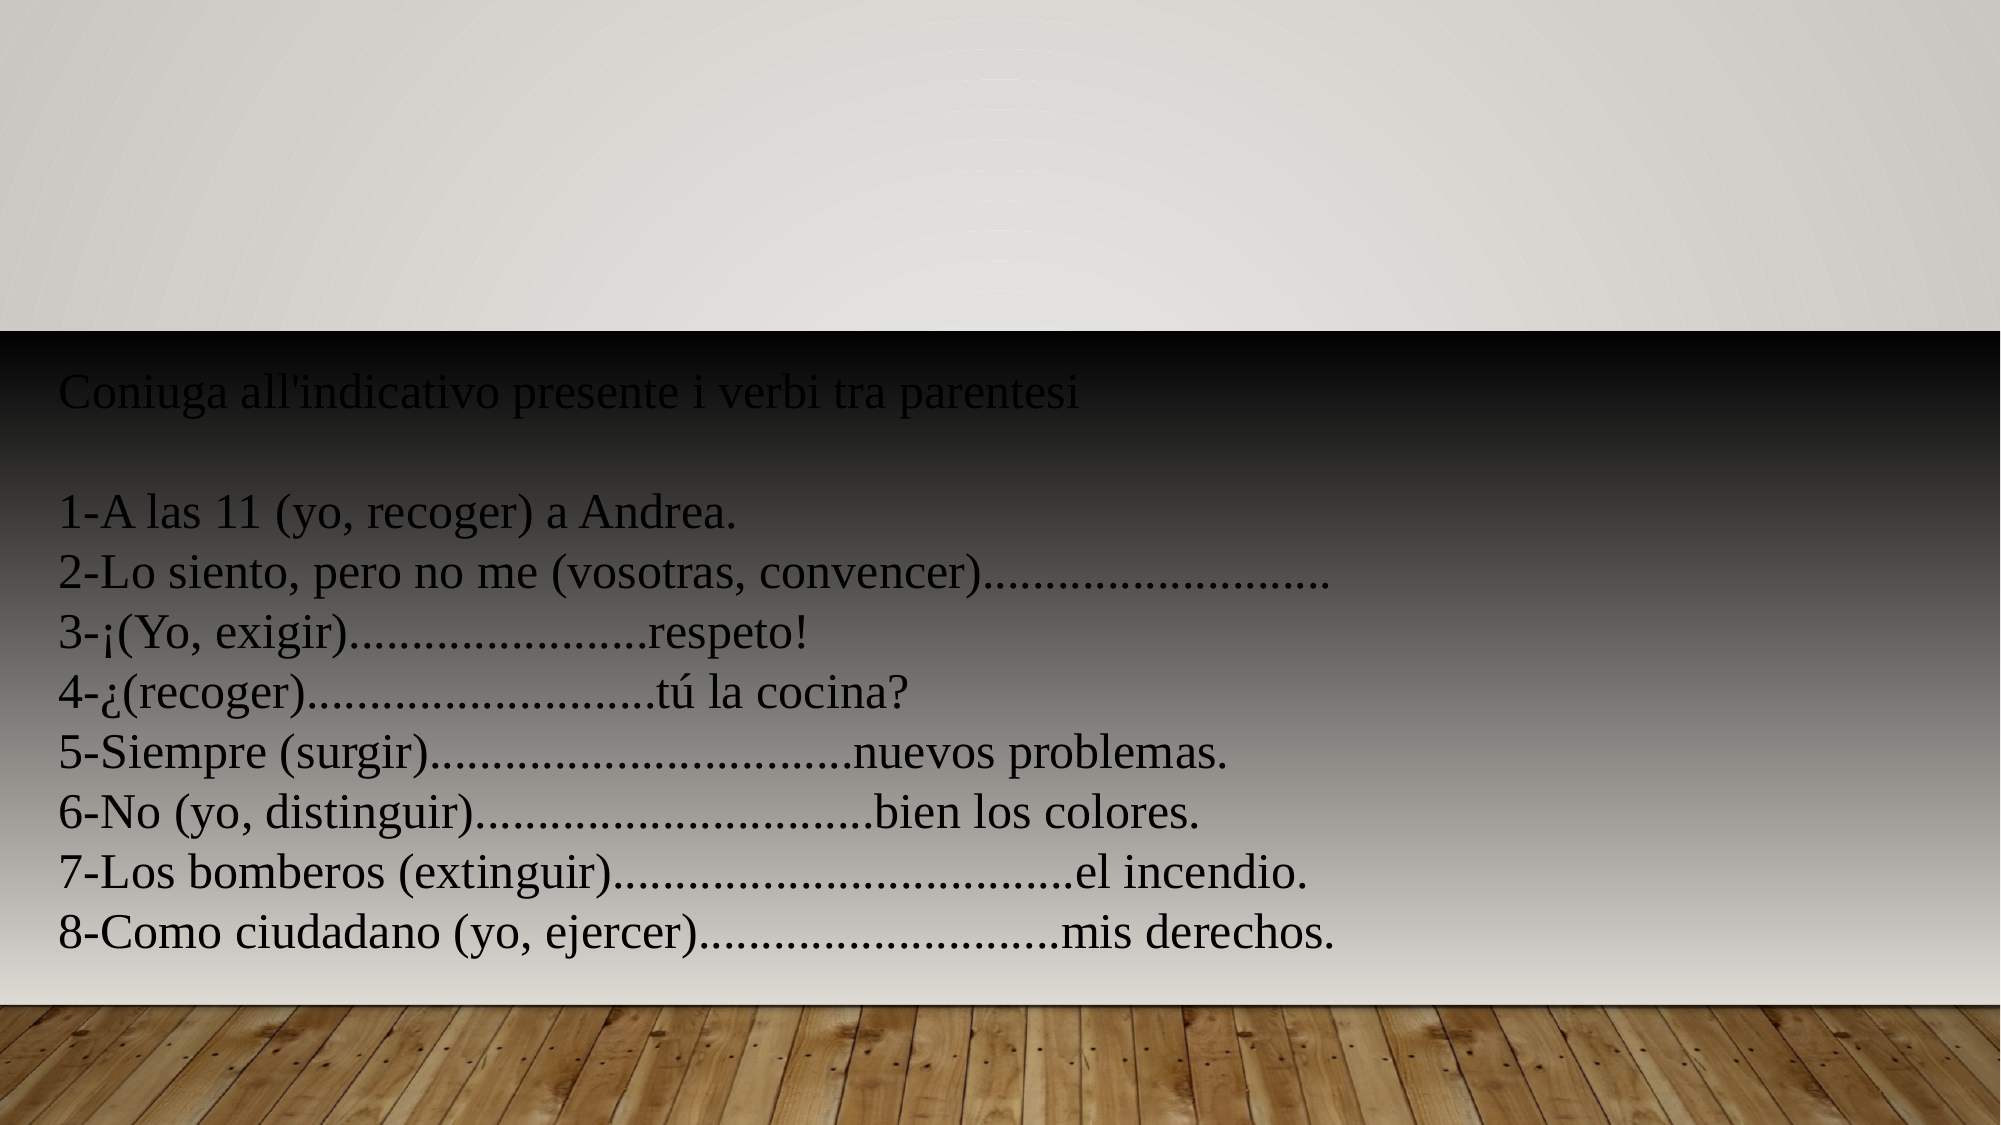

Coniuga all'indicativo presente i verbi tra parentesi
1-A las 11 (yo, recoger) a Andrea.
2-Lo siento, pero no me (vosotras, convencer)............................
3-¡(Yo, exigir)........................respeto!
4-¿(recoger)............................tú la cocina?
5-Siempre (surgir)..................................nuevos problemas.
6-No (yo, distinguir)................................bien los colores.
7-Los bomberos (extinguir).....................................el incendio.
8-Como ciudadano (yo, ejercer).............................mis derechos.